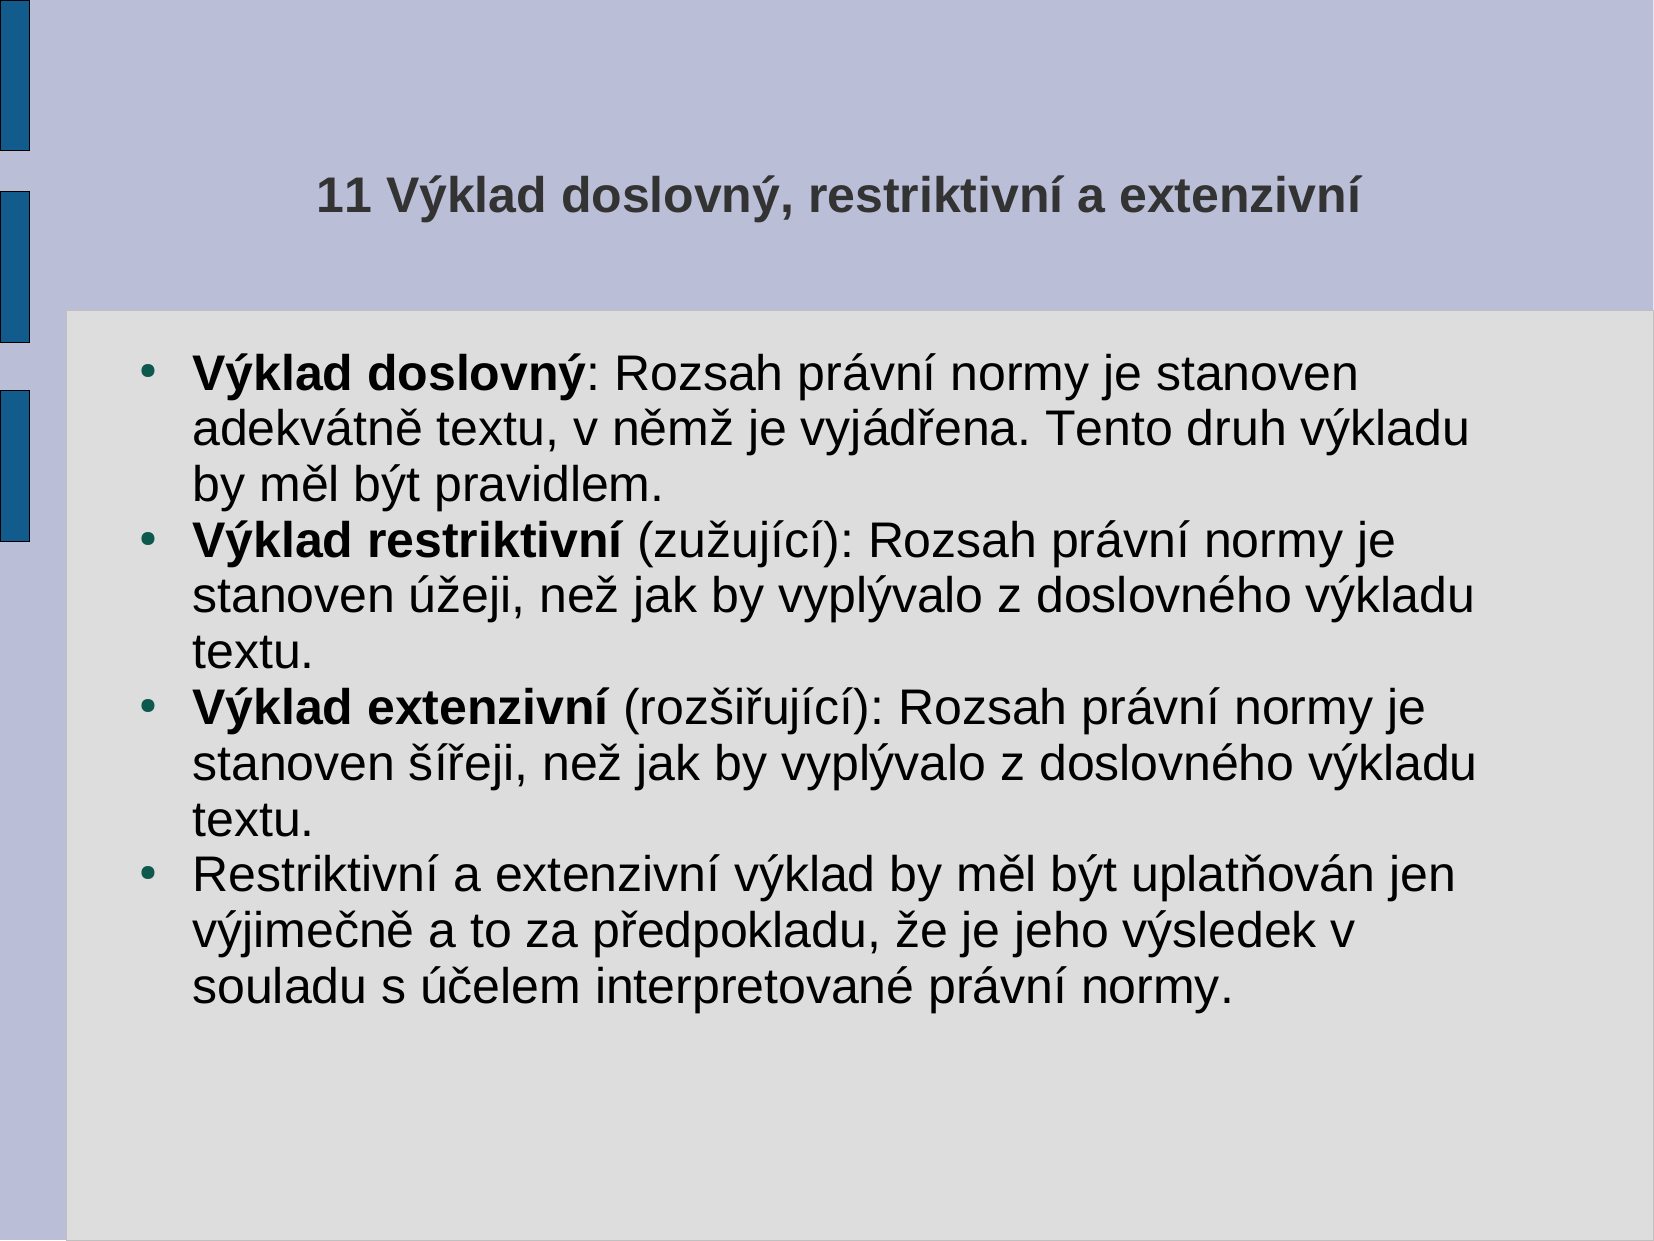

# 11 Výklad doslovný, restriktivní a extenzivní
Výklad doslovný: Rozsah právní normy je stanoven adekvátně textu, v němž je vyjádřena. Tento druh výkladu by měl být pravidlem.
Výklad restriktivní (zužující): Rozsah právní normy je stanoven úžeji, než jak by vyplývalo z doslovného výkladu textu.
Výklad extenzivní (rozšiřující): Rozsah právní normy je stanoven šířeji, než jak by vyplývalo z doslovného výkladu textu.
Restriktivní a extenzivní výklad by měl být uplatňován jen výjimečně a to za předpokladu, že je jeho výsledek v souladu s účelem interpretované právní normy.